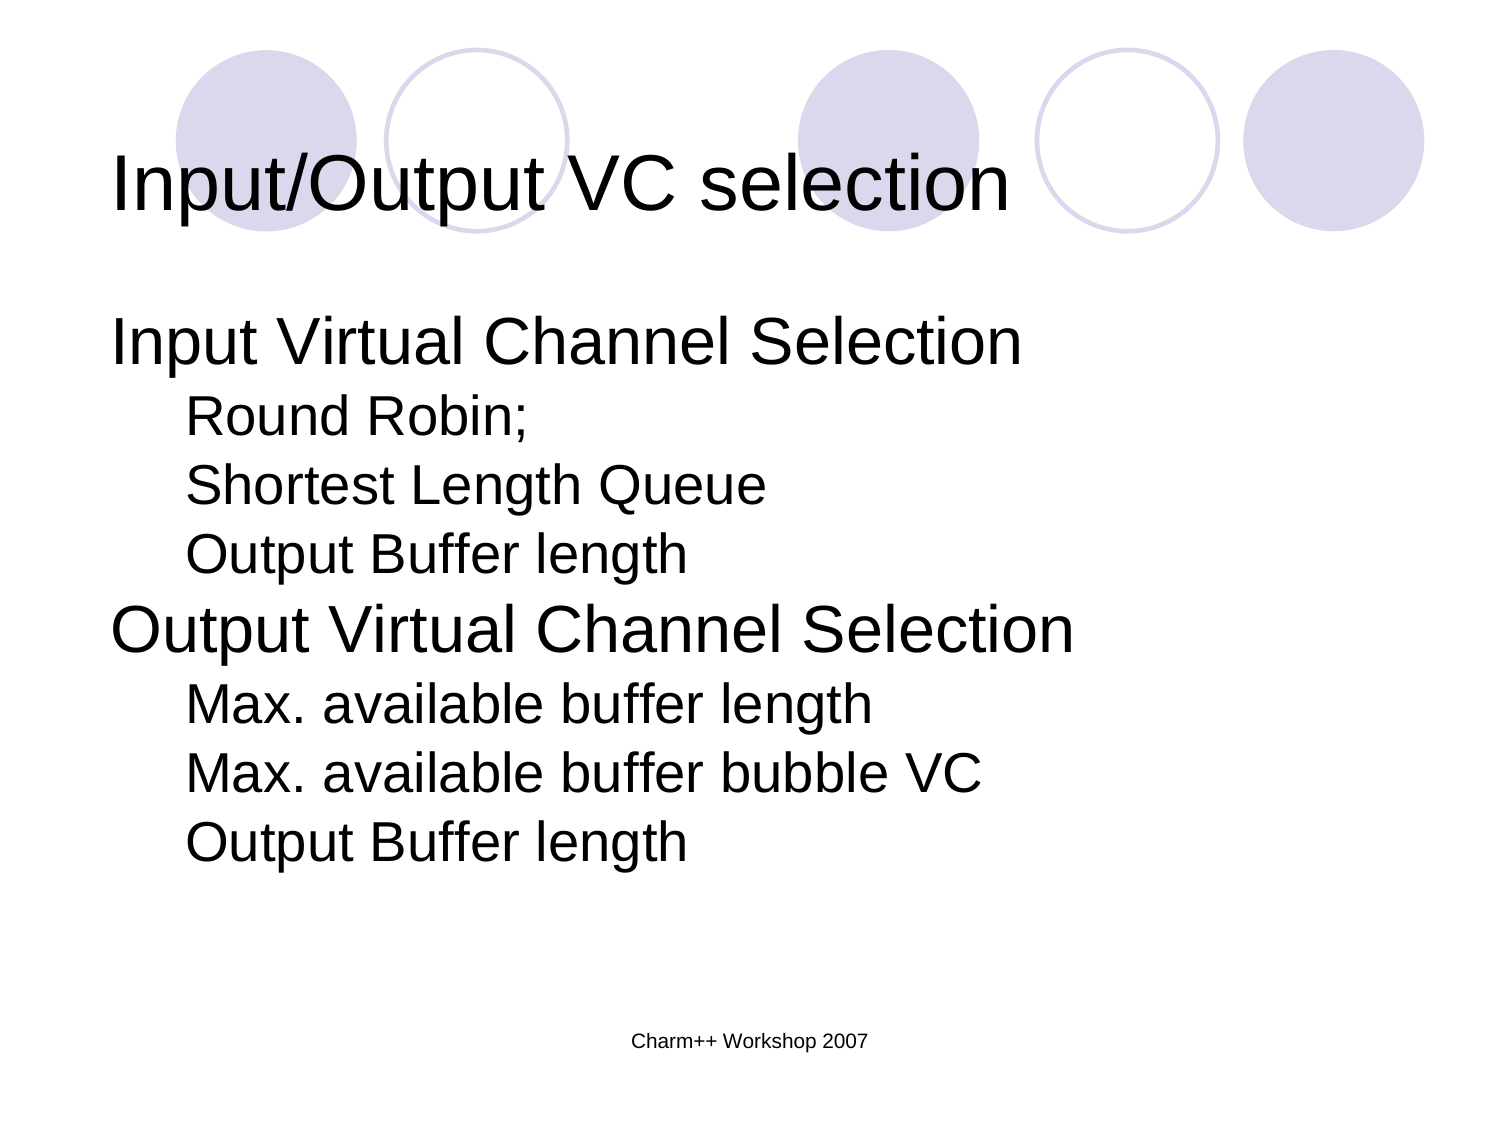

# Input/Output VC selection
Input Virtual Channel Selection
Round Robin;
Shortest Length Queue
Output Buffer length
Output Virtual Channel Selection
Max. available buffer length
Max. available buffer bubble VC
Output Buffer length
Charm++ Workshop 2007